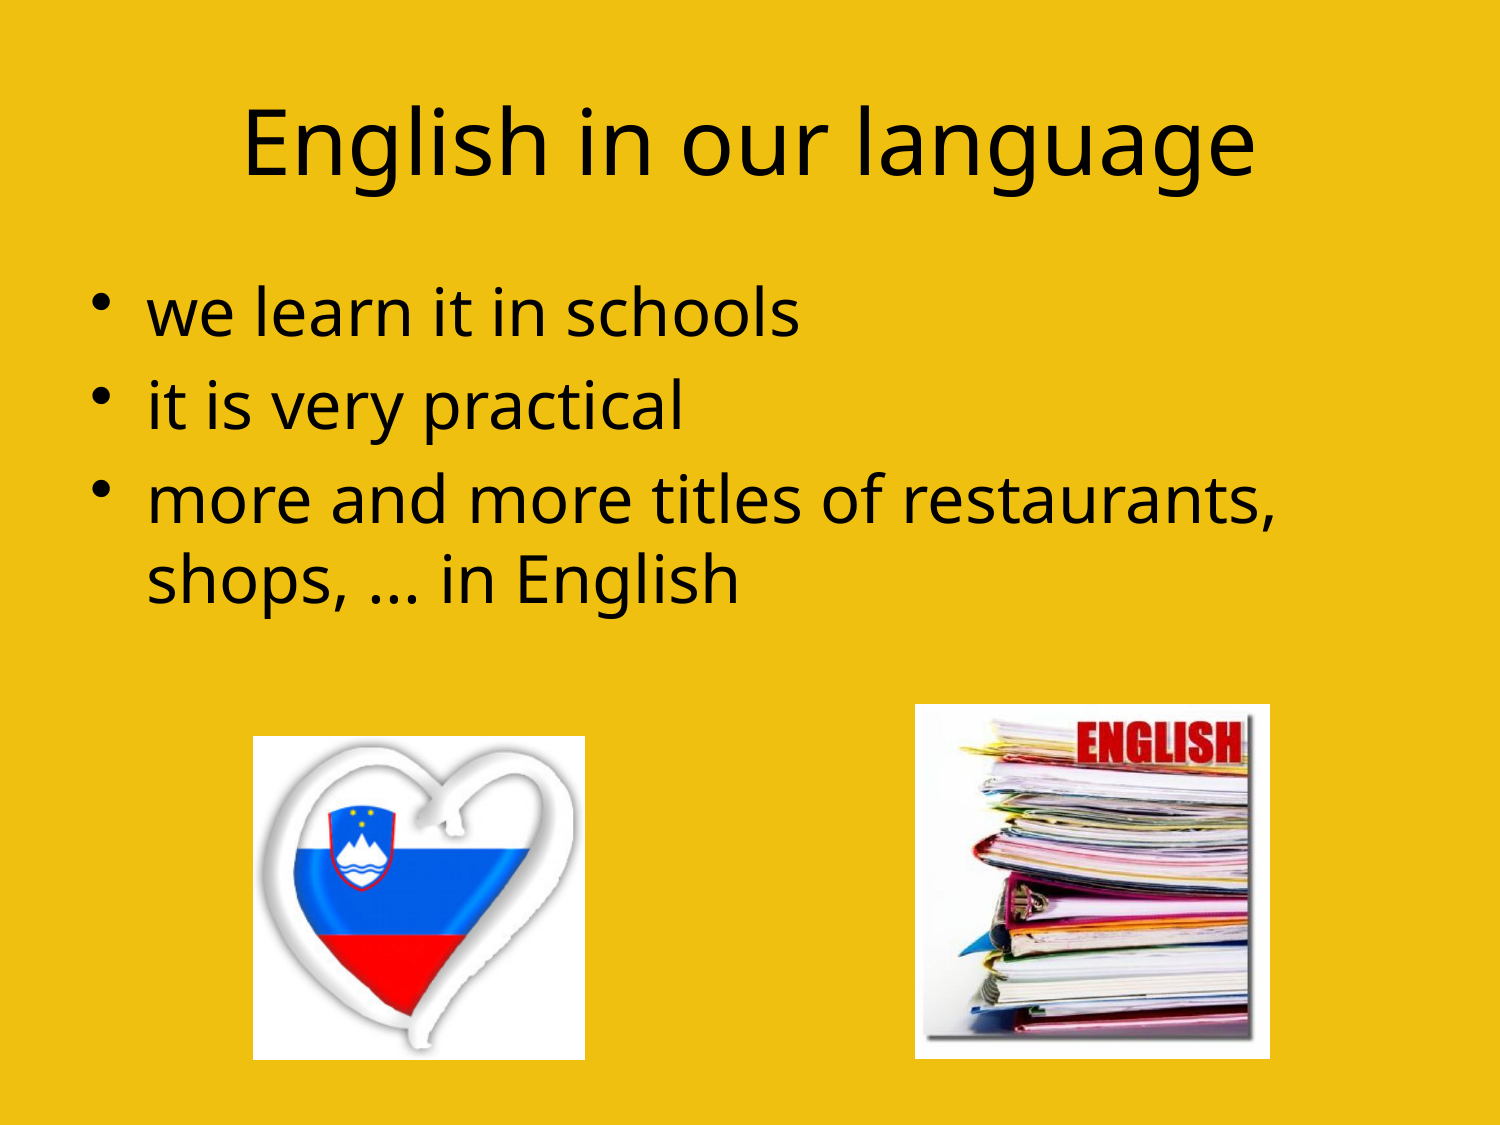

# English in our language
we learn it in schools
it is very practical
more and more titles of restaurants, shops, ... in English